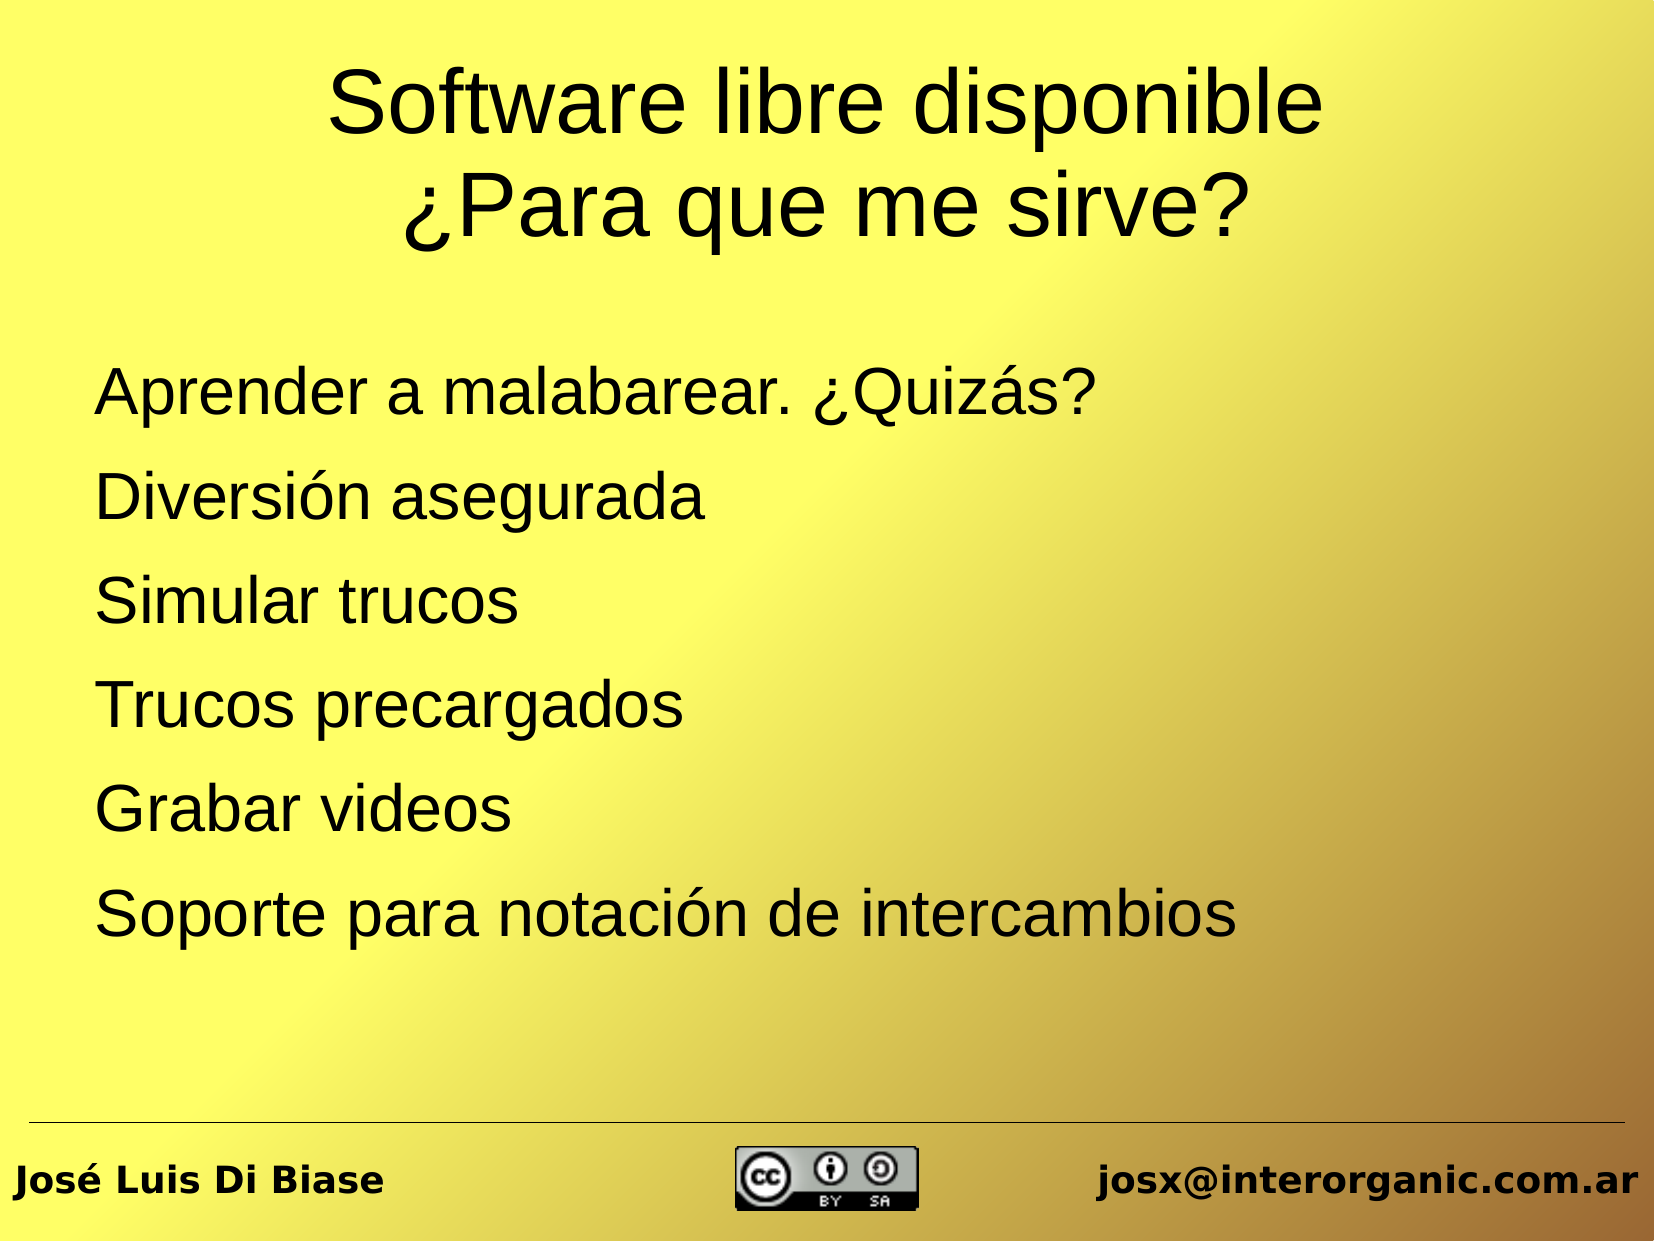

# Software libre disponible ¿Para que me sirve?
Aprender a malabarear. ¿Quizás?
Diversión asegurada
Simular trucos
Trucos precargados
Grabar videos
Soporte para notación de intercambios
José Luis Di Biase
 josx@interorganic.com.ar